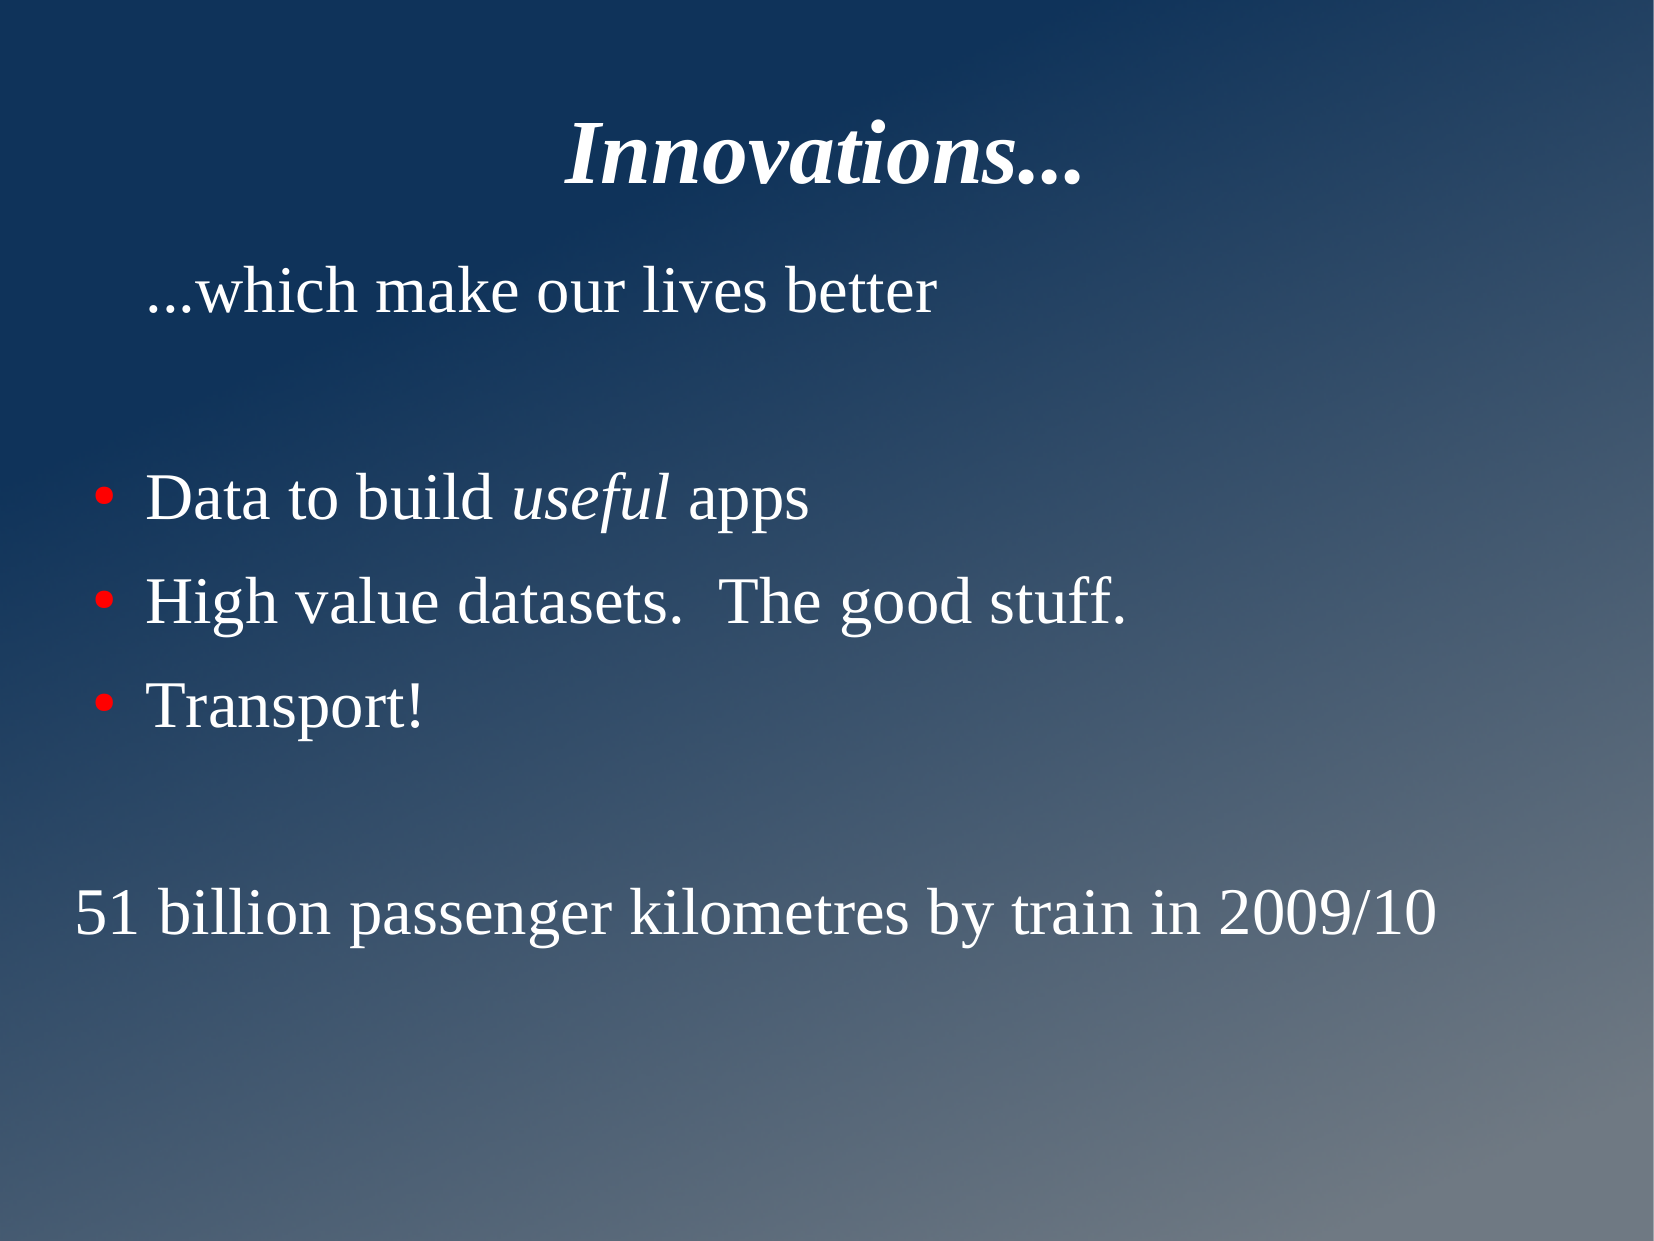

# Innovations...
...which make our lives better
Data to build useful apps
High value datasets. The good stuff.
Transport!
51 billion passenger kilometres by train in 2009/10